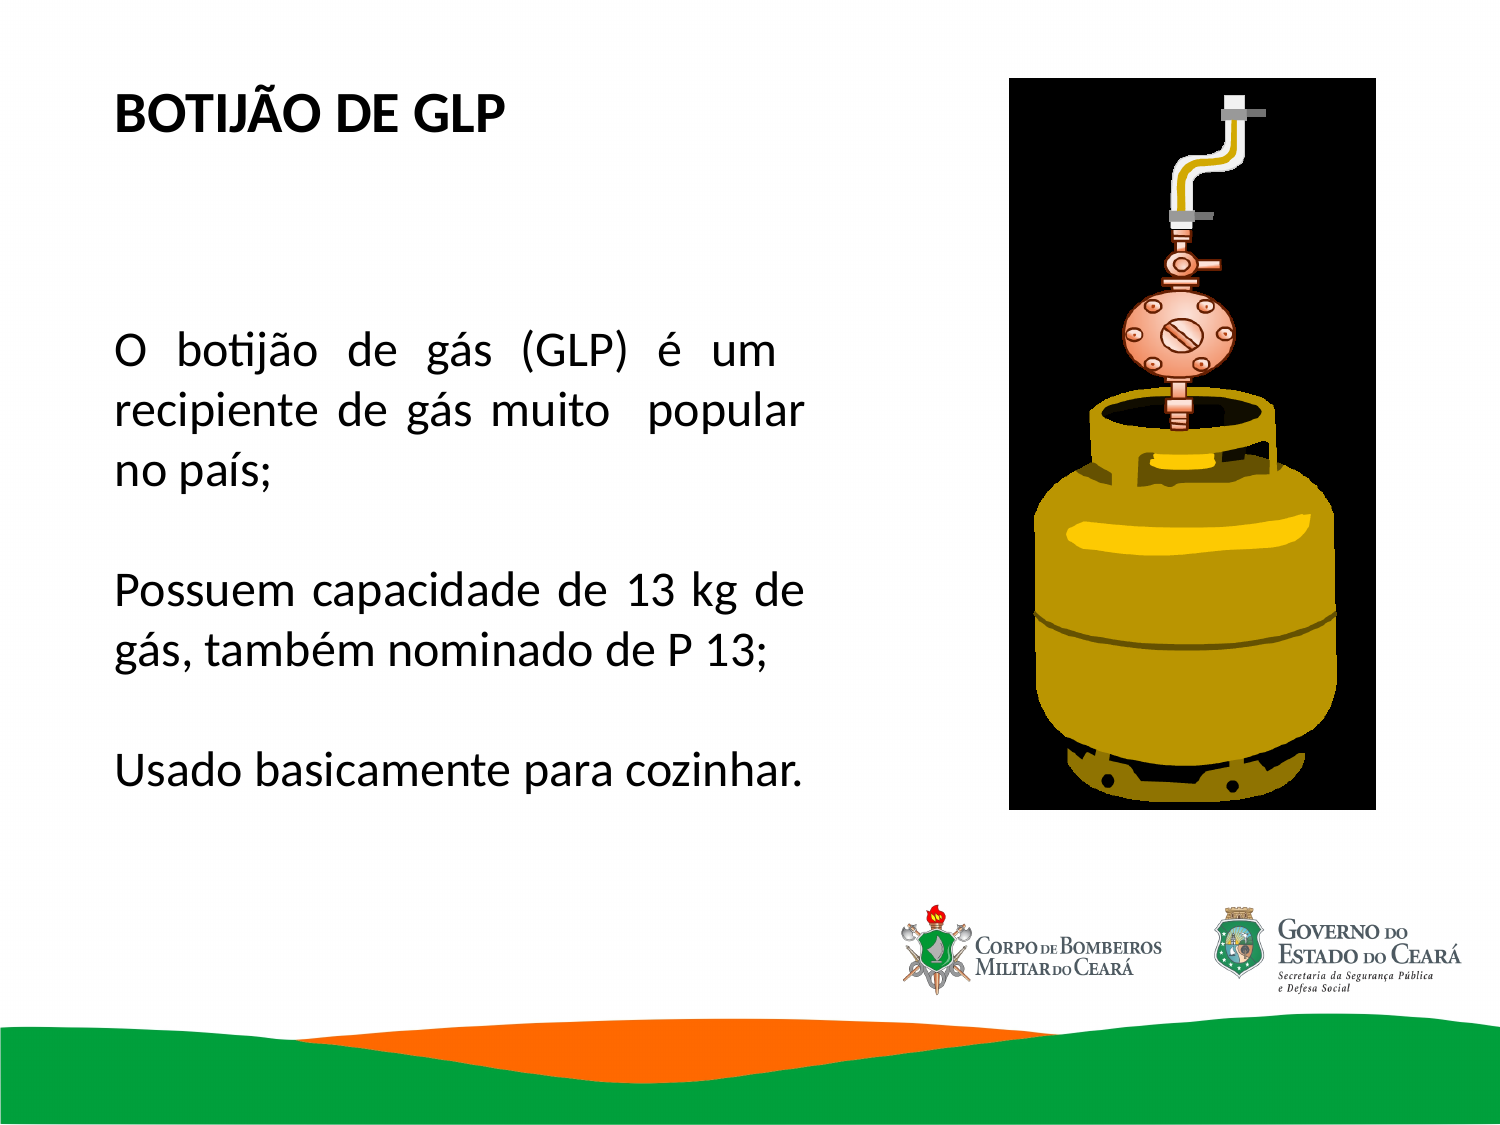

BOTIJÃO DE GLP
O botijão de gás (GLP) é um recipiente de gás muito popular no país;
Possuem capacidade de 13 kg de gás, também nominado de P 13;
Usado basicamente para cozinhar.